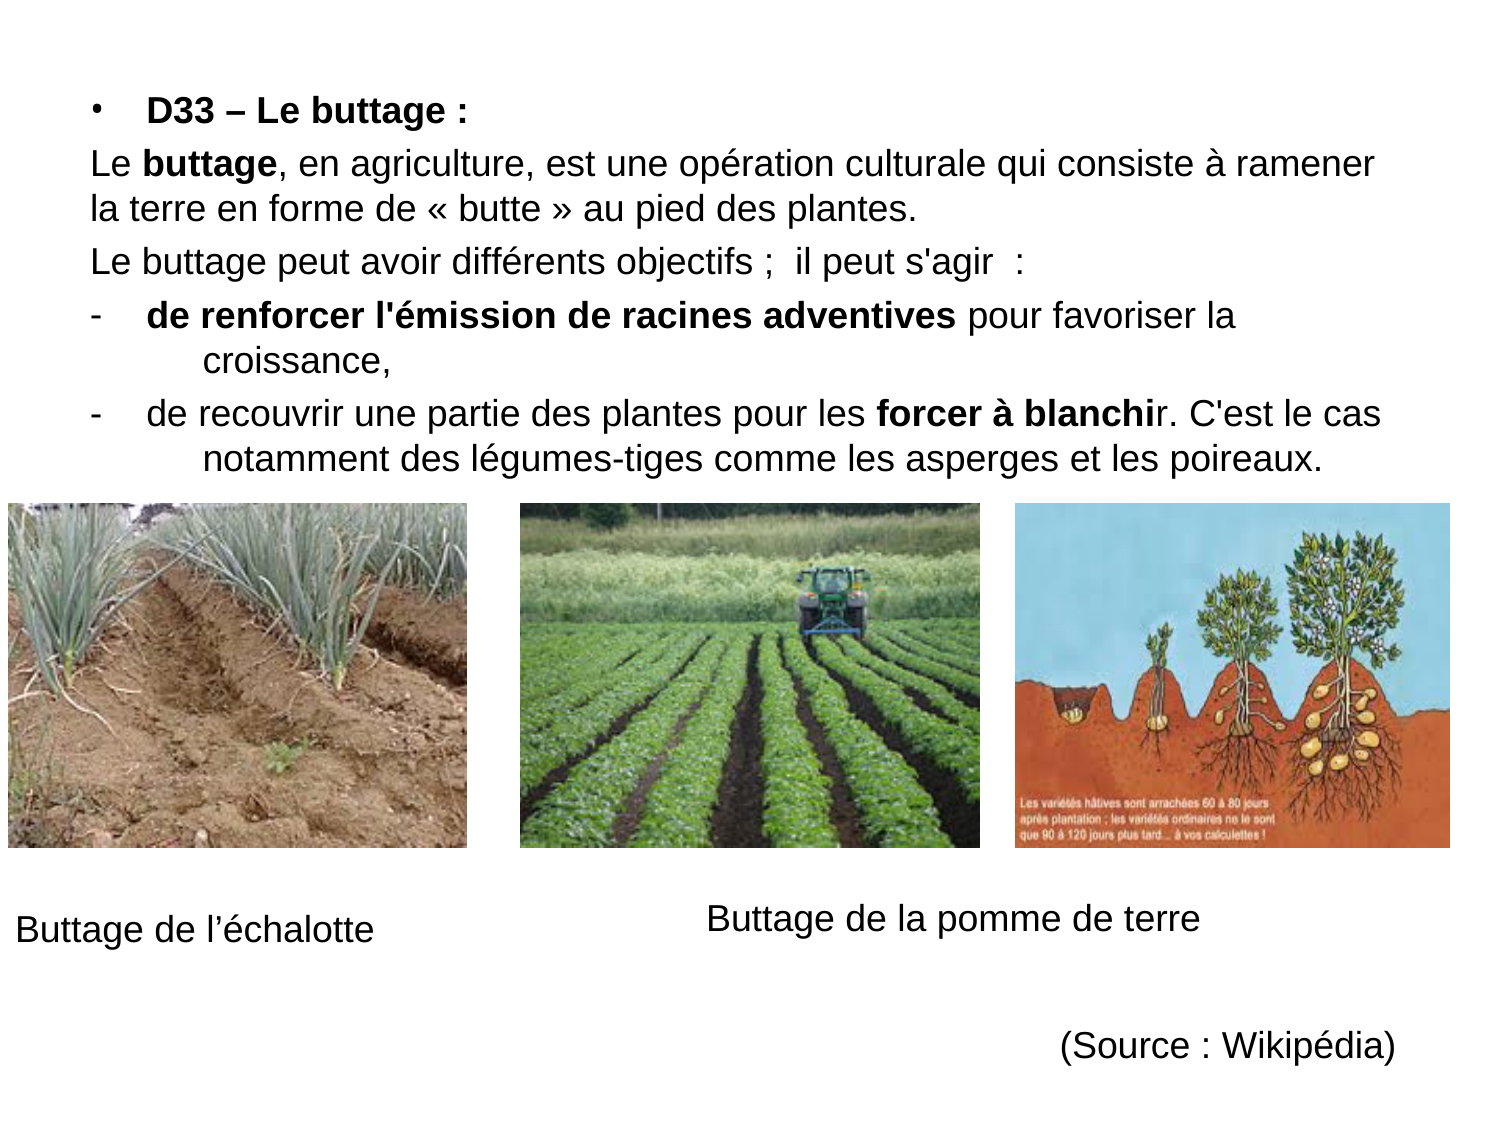

# D33 – Le buttage :
Le buttage, en agriculture, est une opération culturale qui consiste à ramener la terre en forme de « butte » au pied des plantes.
Le buttage peut avoir différents objectifs ; il peut s'agir :
de renforcer l'émission de racines adventives pour favoriser la croissance,
de recouvrir une partie des plantes pour les forcer à blanchir. C'est le cas notamment des légumes-tiges comme les asperges et les poireaux.
(Source : Wikipédia)
Buttage de la pomme de terre
Buttage de l’échalotte